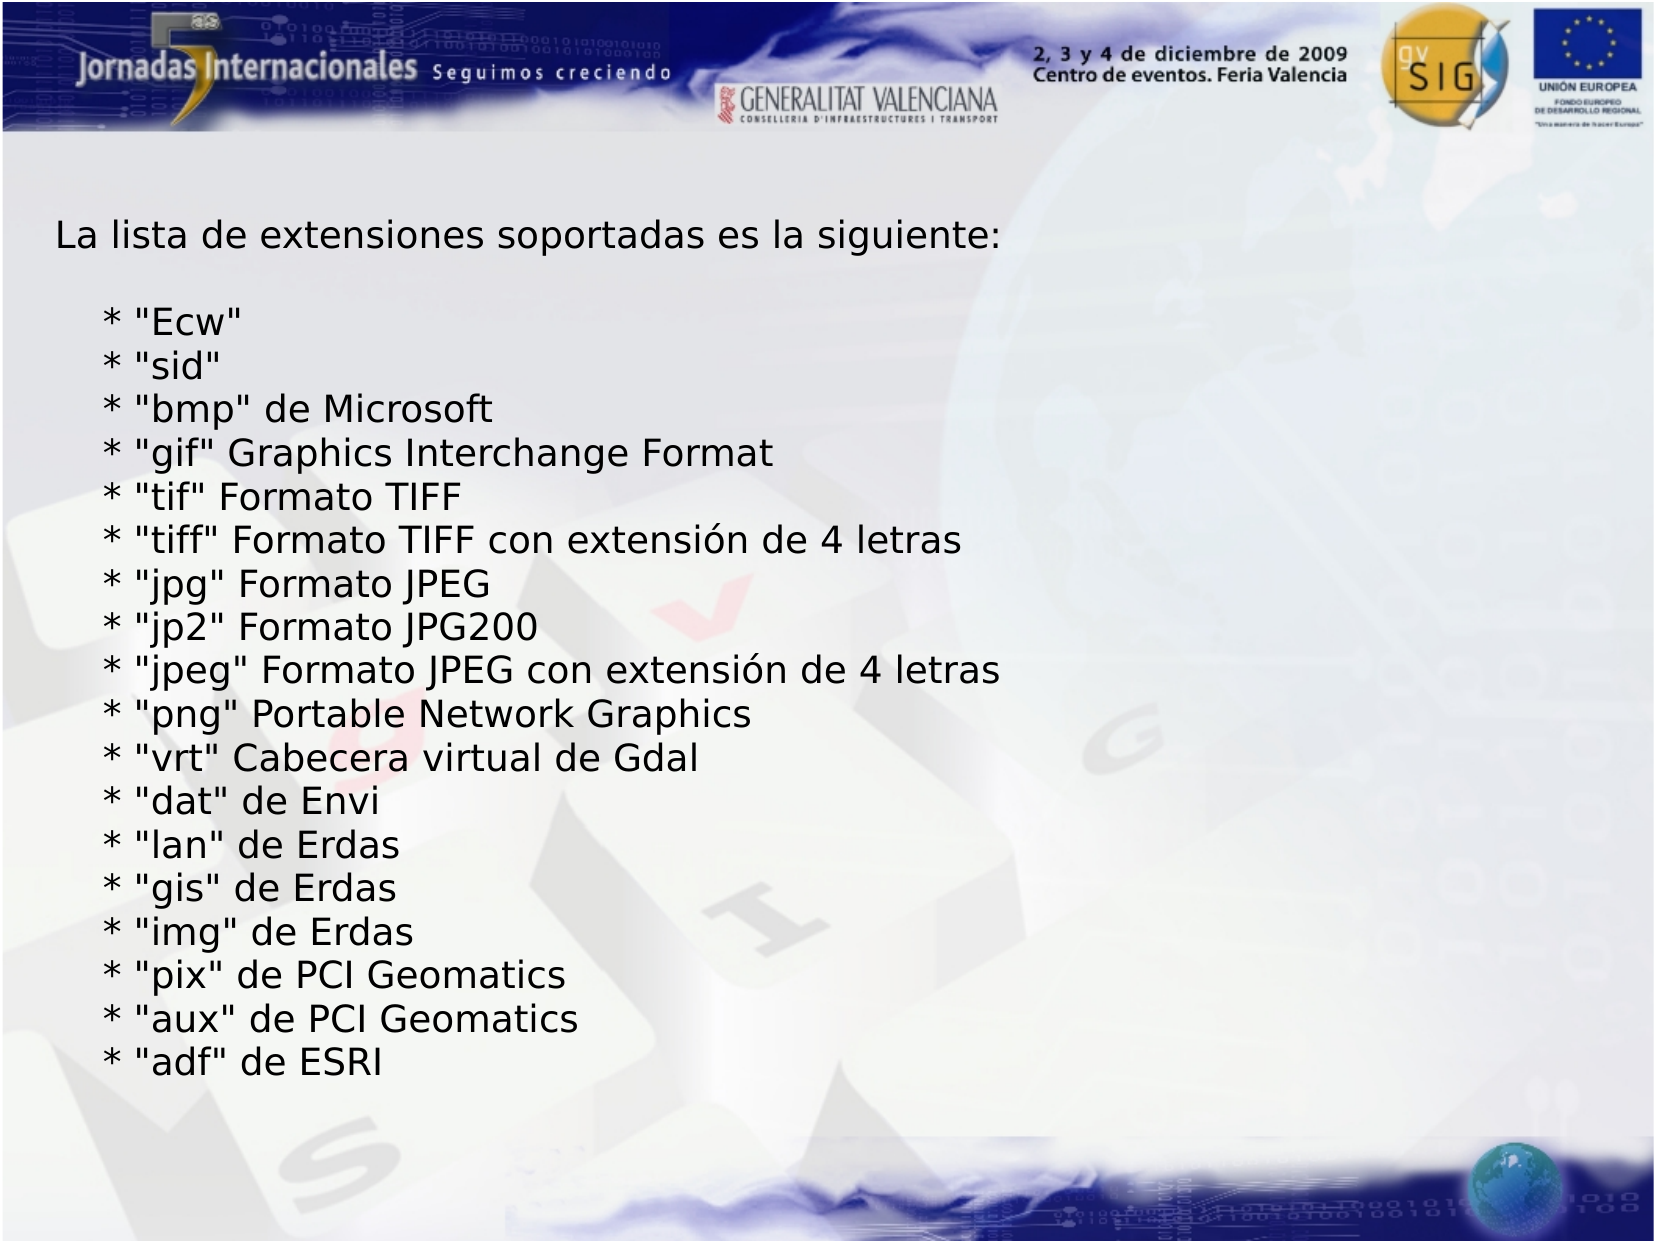

La lista de extensiones soportadas es la siguiente:
 * "Ecw"
 * "sid"
 * "bmp" de Microsoft
 * "gif" Graphics Interchange Format
 * "tif" Formato TIFF
 * "tiff" Formato TIFF con extensión de 4 letras
 * "jpg" Formato JPEG
 * "jp2" Formato JPG200
 * "jpeg" Formato JPEG con extensión de 4 letras
 * "png" Portable Network Graphics
 * "vrt" Cabecera virtual de Gdal
 * "dat" de Envi
 * "lan" de Erdas
 * "gis" de Erdas
 * "img" de Erdas
 * "pix" de PCI Geomatics
 * "aux" de PCI Geomatics
 * "adf" de ESRI